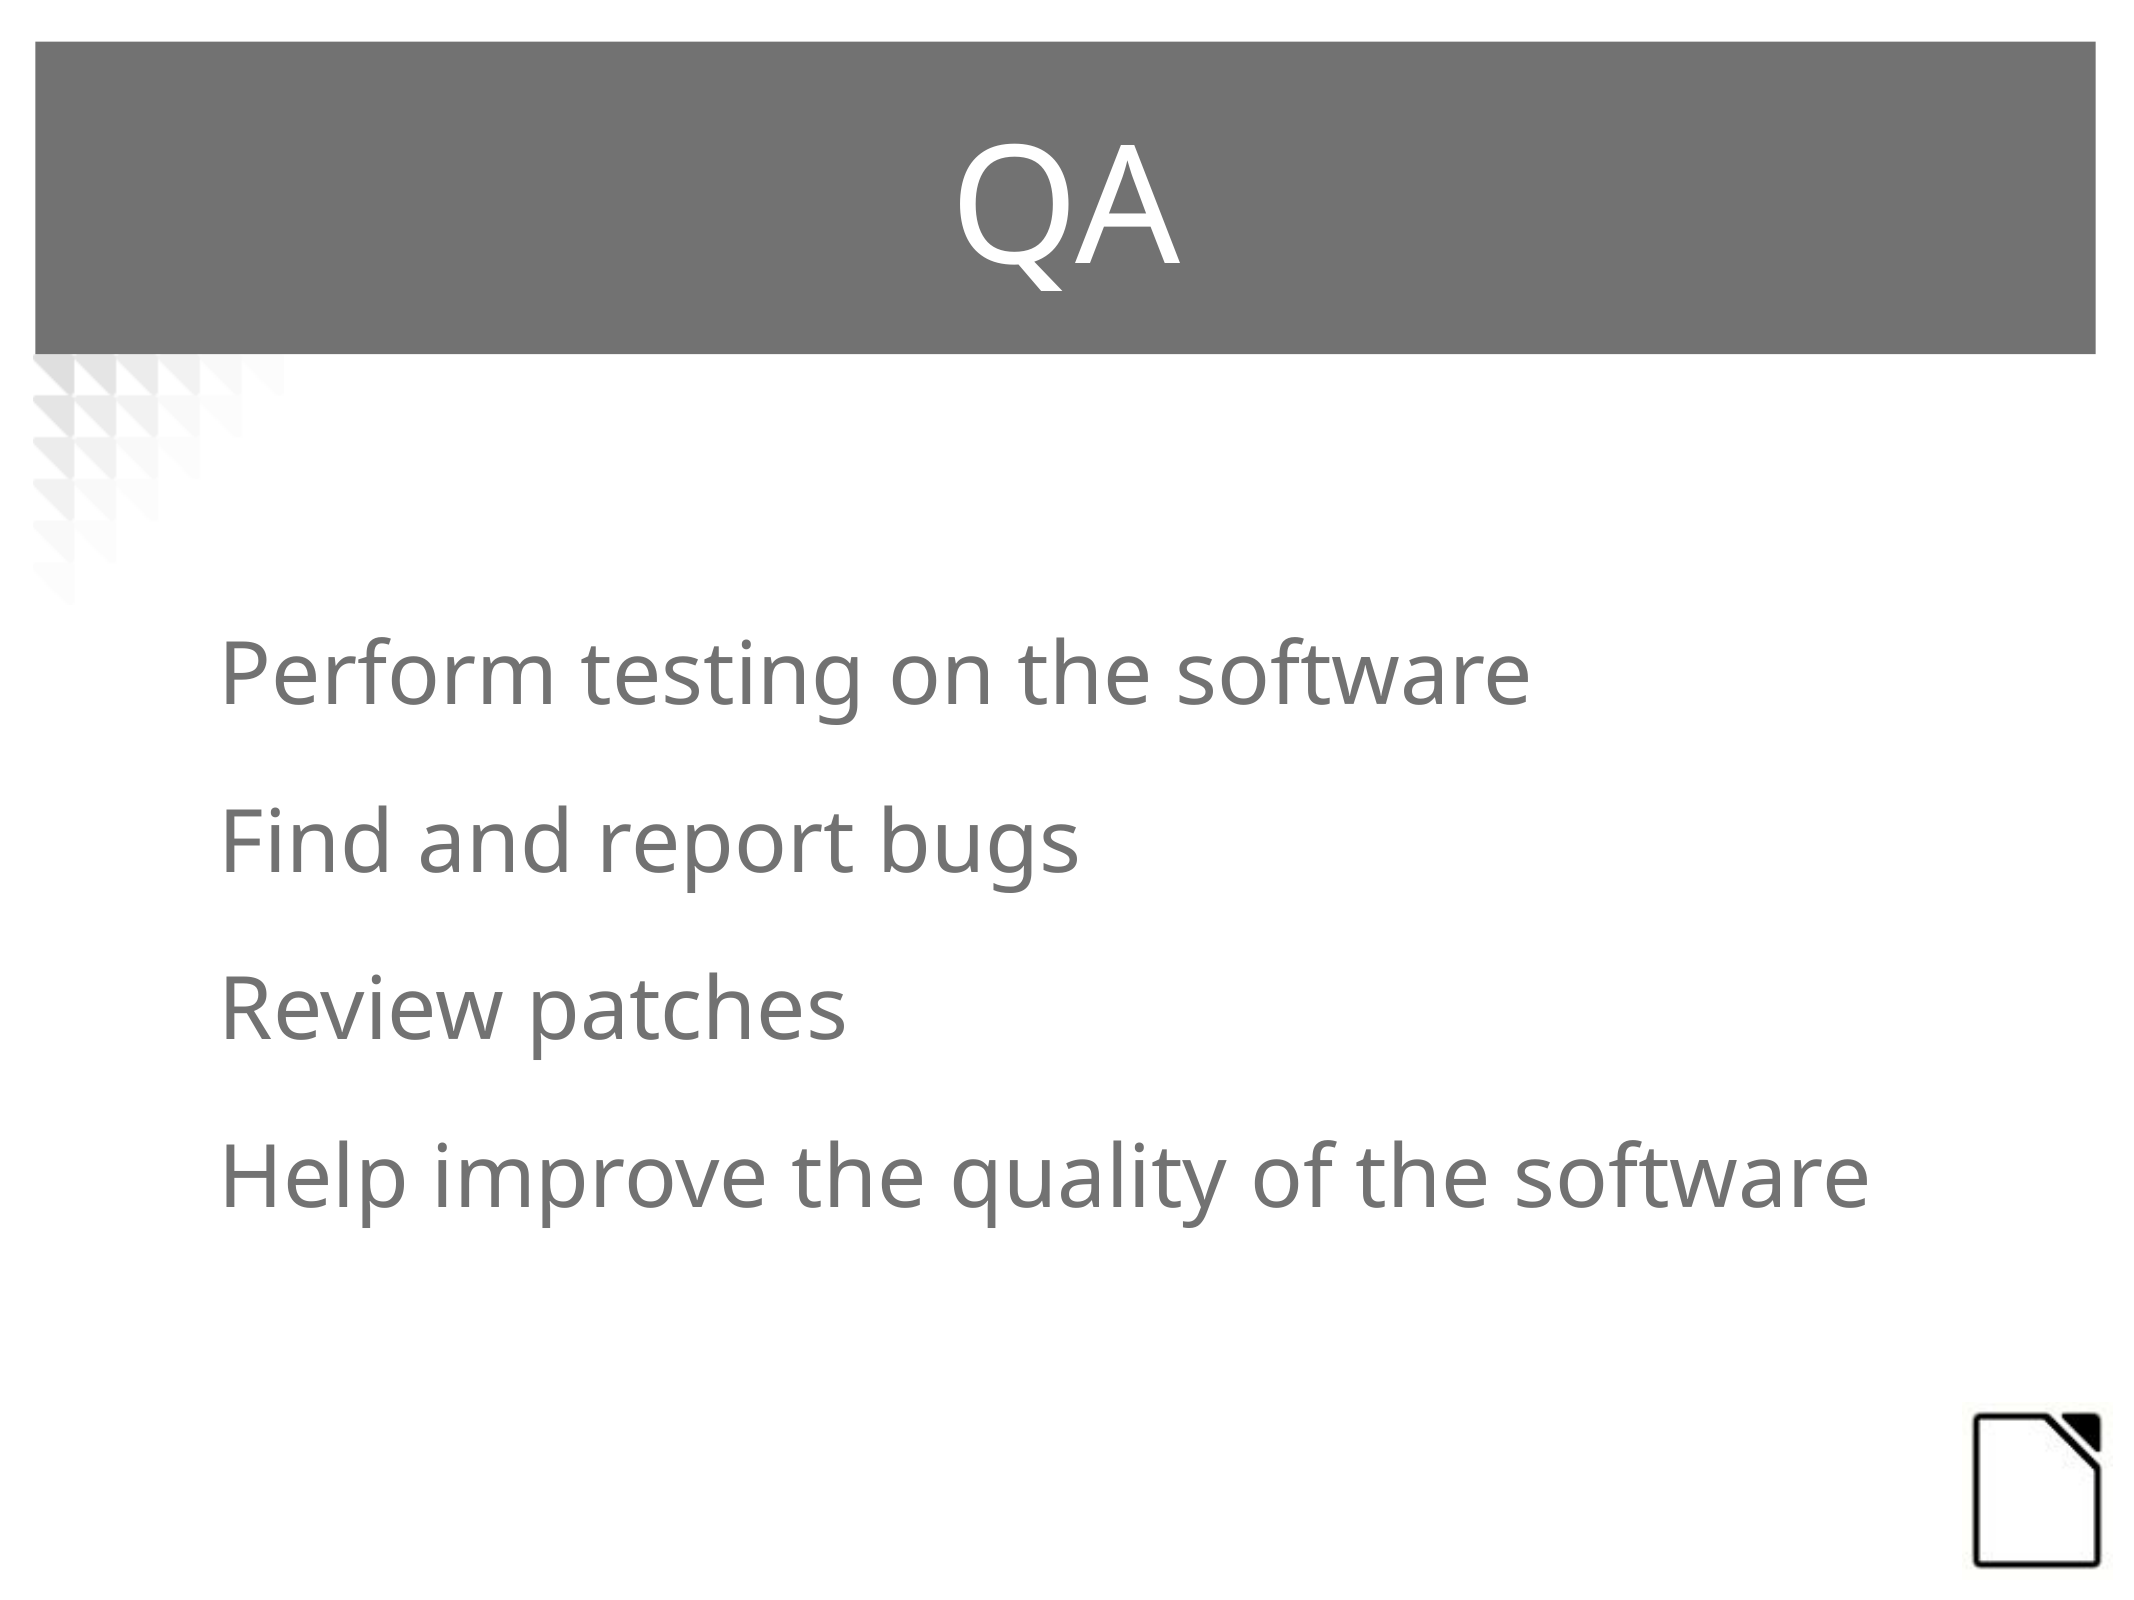

QA
# Perform testing on the software
Find and report bugs
Review patches
Help improve the quality of the software